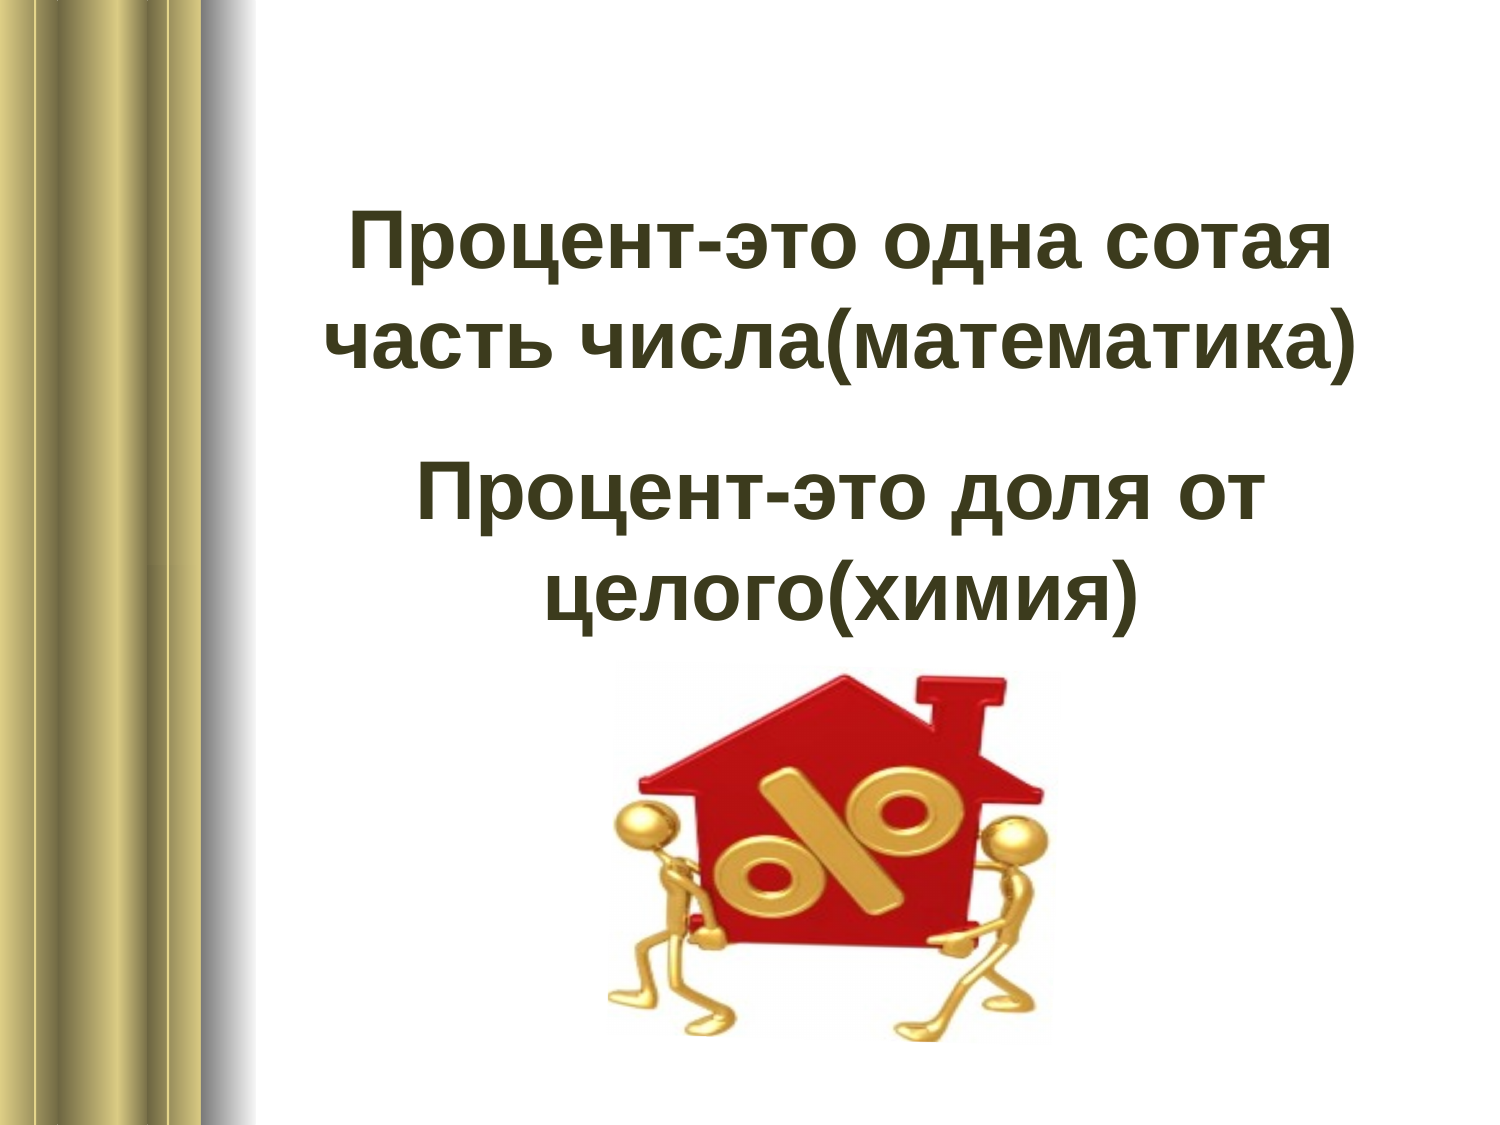

Процент-это одна сотая часть числа(математика)
Процент-это доля от целого(химия)